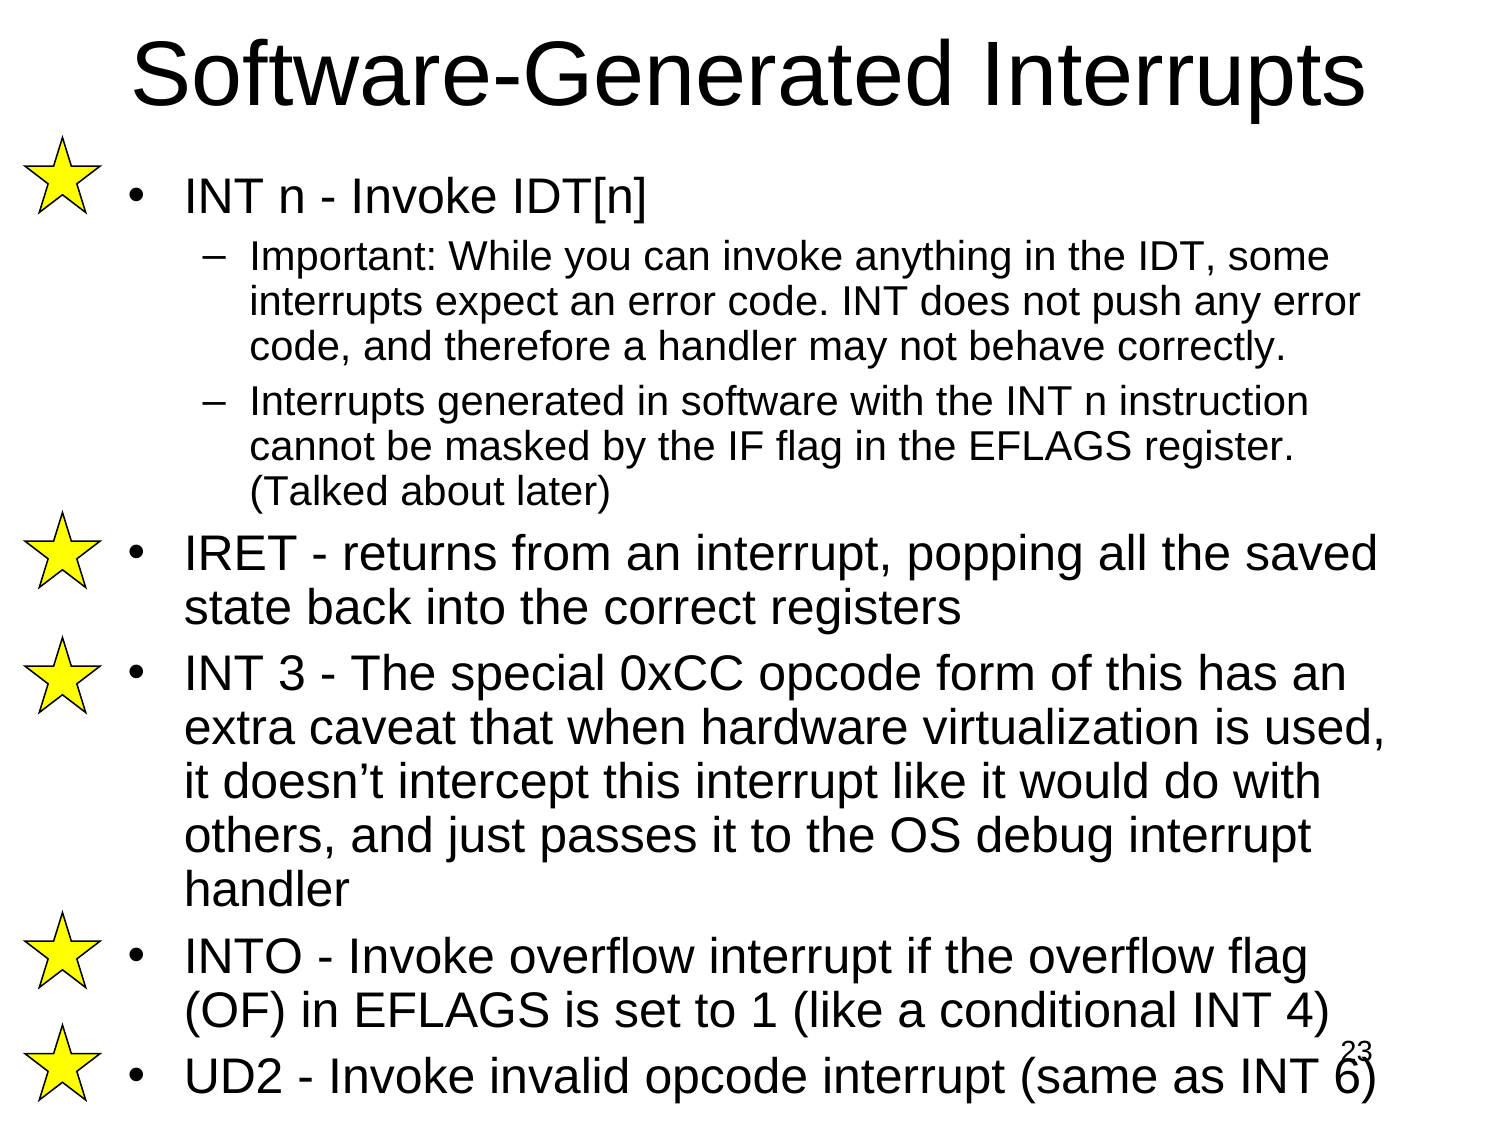

# Software-Generated Interrupts
INT n - Invoke IDT[n]
Important: While you can invoke anything in the IDT, some interrupts expect an error code. INT does not push any error code, and therefore a handler may not behave correctly.
Interrupts generated in software with the INT n instruction cannot be masked by the IF flag in the EFLAGS register. (Talked about later)
IRET - returns from an interrupt, popping all the saved state back into the correct registers
INT 3 - The special 0xCC opcode form of this has an extra caveat that when hardware virtualization is used, it doesn’t intercept this interrupt like it would do with others, and just passes it to the OS debug interrupt handler
INTO - Invoke overflow interrupt if the overflow flag (OF) in EFLAGS is set to 1 (like a conditional INT 4)
UD2 - Invoke invalid opcode interrupt (same as INT 6)